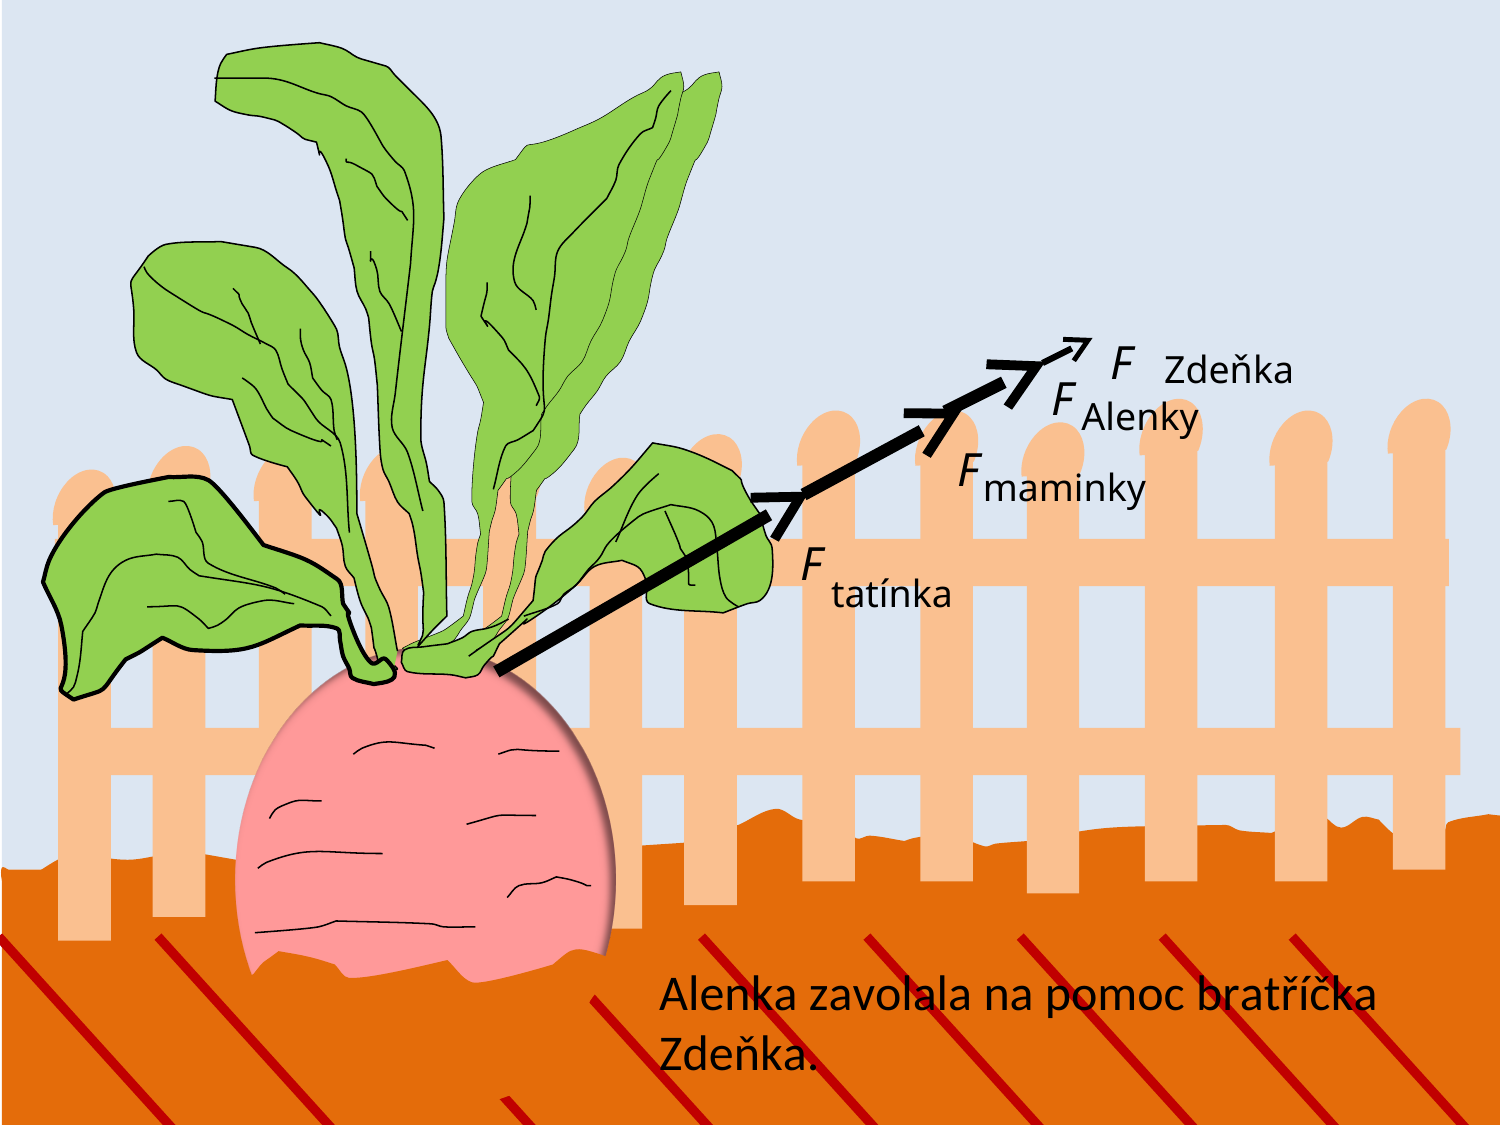

F
Zdeňka
F
Alenky
F
maminky
F
tatínka
Alenka zavolala na pomoc bratříčka
Zdeňka.